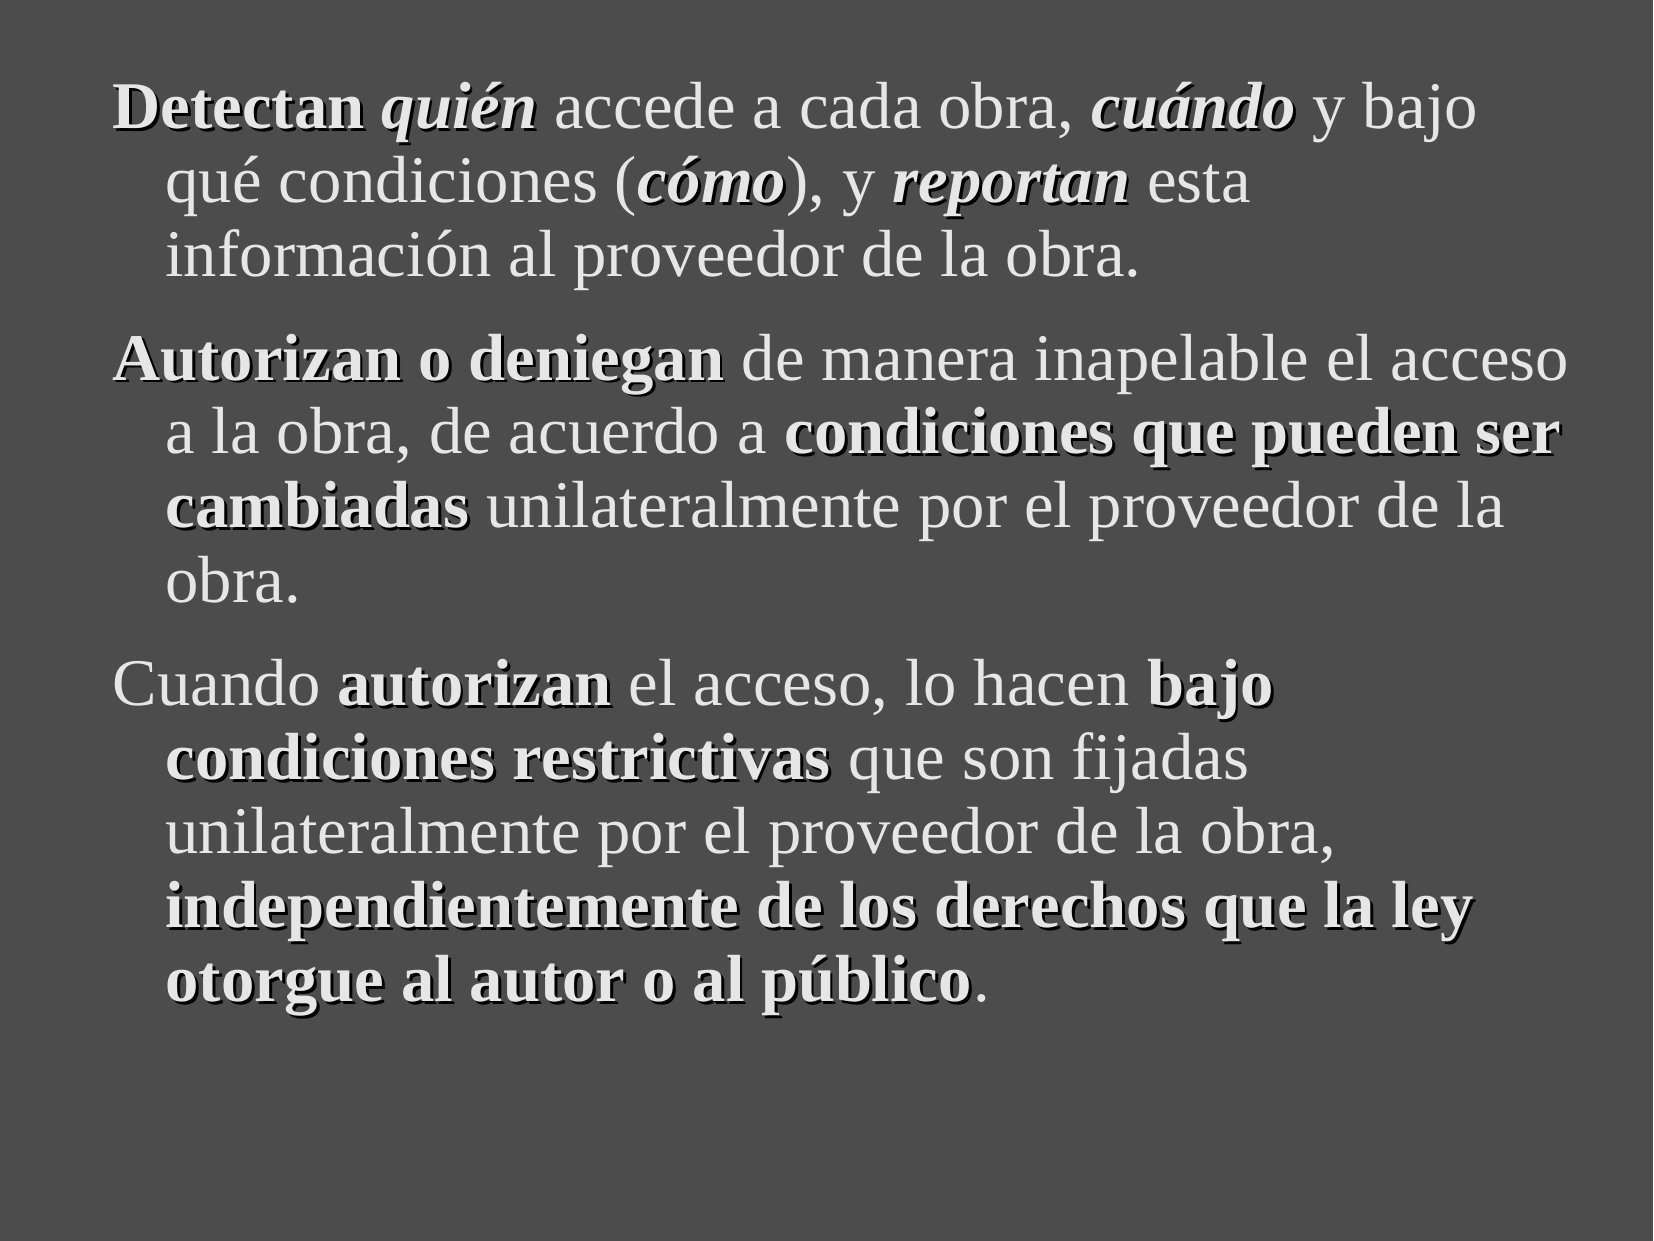

# Detectan quién accede a cada obra, cuándo y bajo qué condiciones (cómo), y reportan esta información al proveedor de la obra.
Autorizan o deniegan de manera inapelable el acceso a la obra, de acuerdo a condiciones que pueden ser cambiadas unilateralmente por el proveedor de la obra.
Cuando autorizan el acceso, lo hacen bajo condiciones restrictivas que son fijadas unilateralmente por el proveedor de la obra, independientemente de los derechos que la ley otorgue al autor o al público.